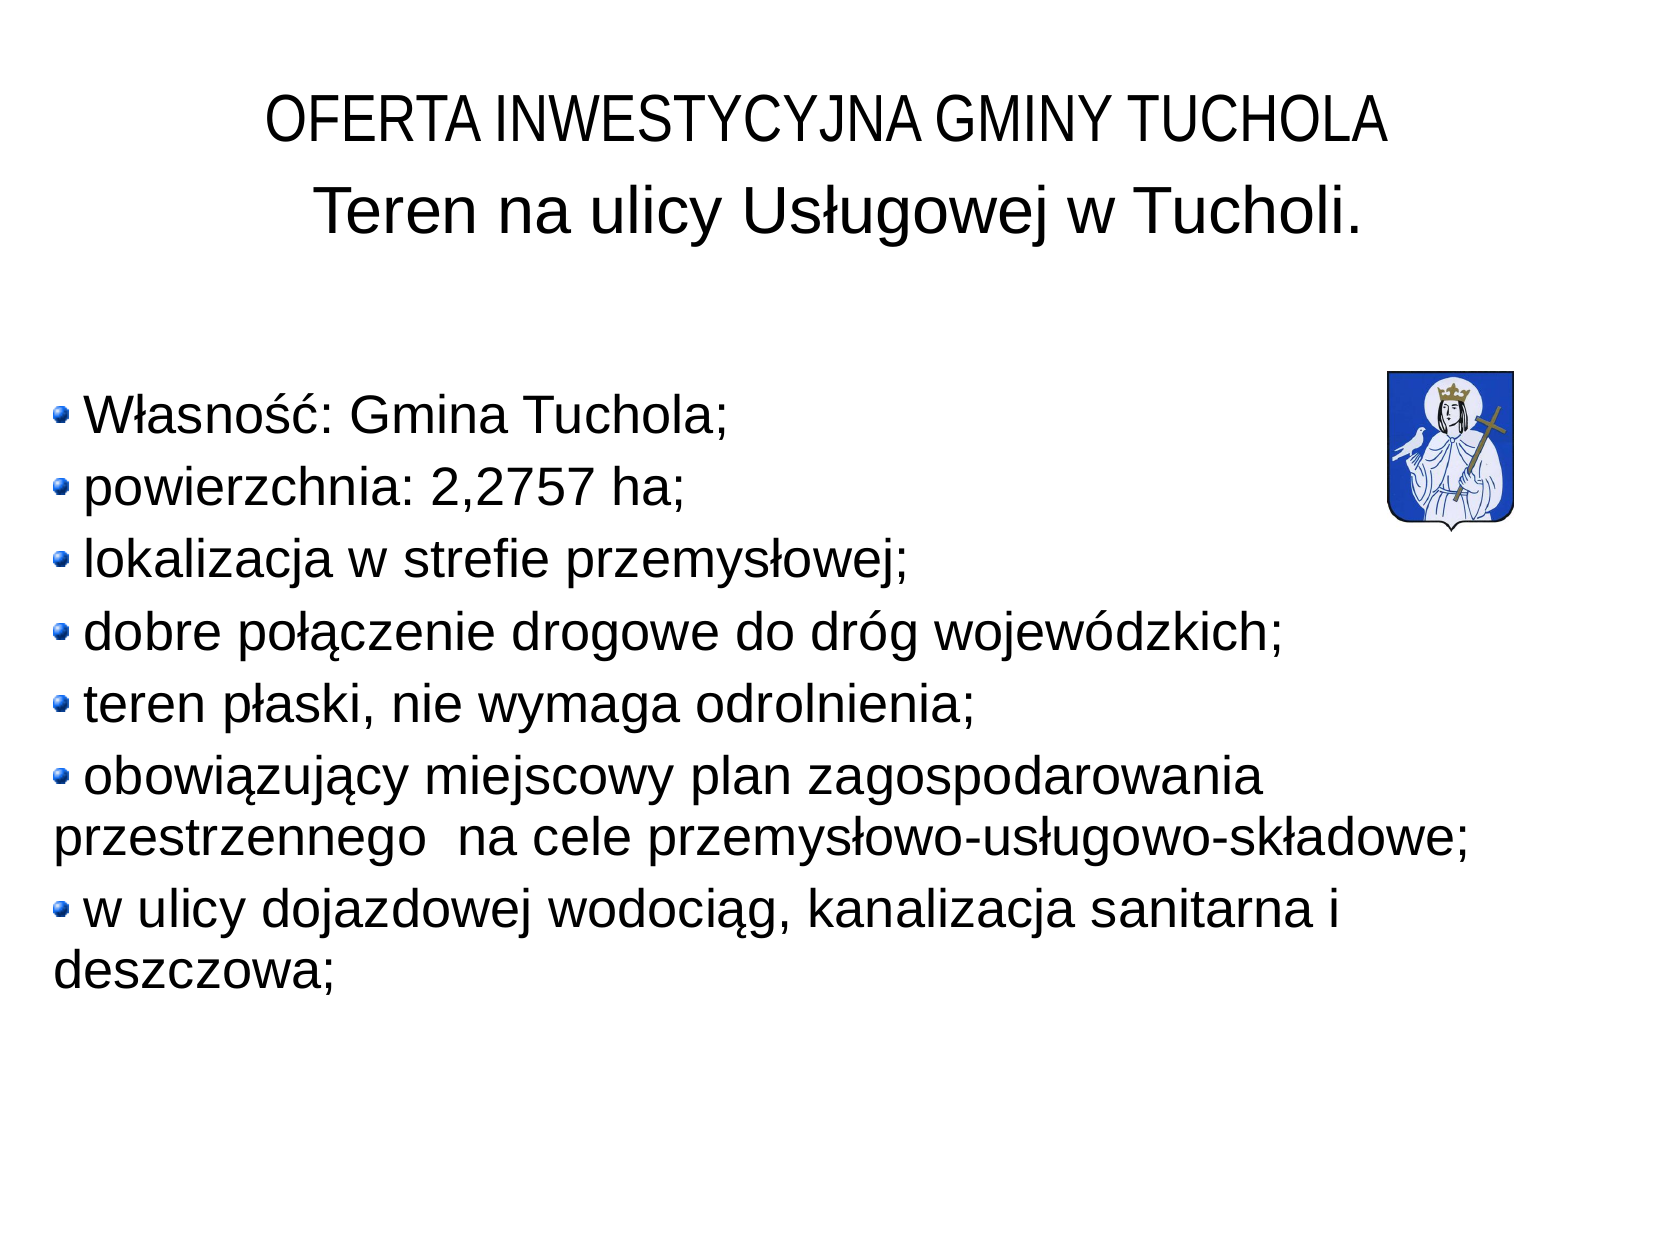

# OFERTA INWESTYCYJNA GMINY TUCHOLA
Teren na ulicy Usługowej w Tucholi.
 Własność: Gmina Tuchola;
 powierzchnia: 2,2757 ha;
 lokalizacja w strefie przemysłowej;
 dobre połączenie drogowe do dróg wojewódzkich;
 teren płaski, nie wymaga odrolnienia;
 obowiązujący miejscowy plan zagospodarowania przestrzennego na cele przemysłowo-usługowo-składowe;
 w ulicy dojazdowej wodociąg, kanalizacja sanitarna i deszczowa;